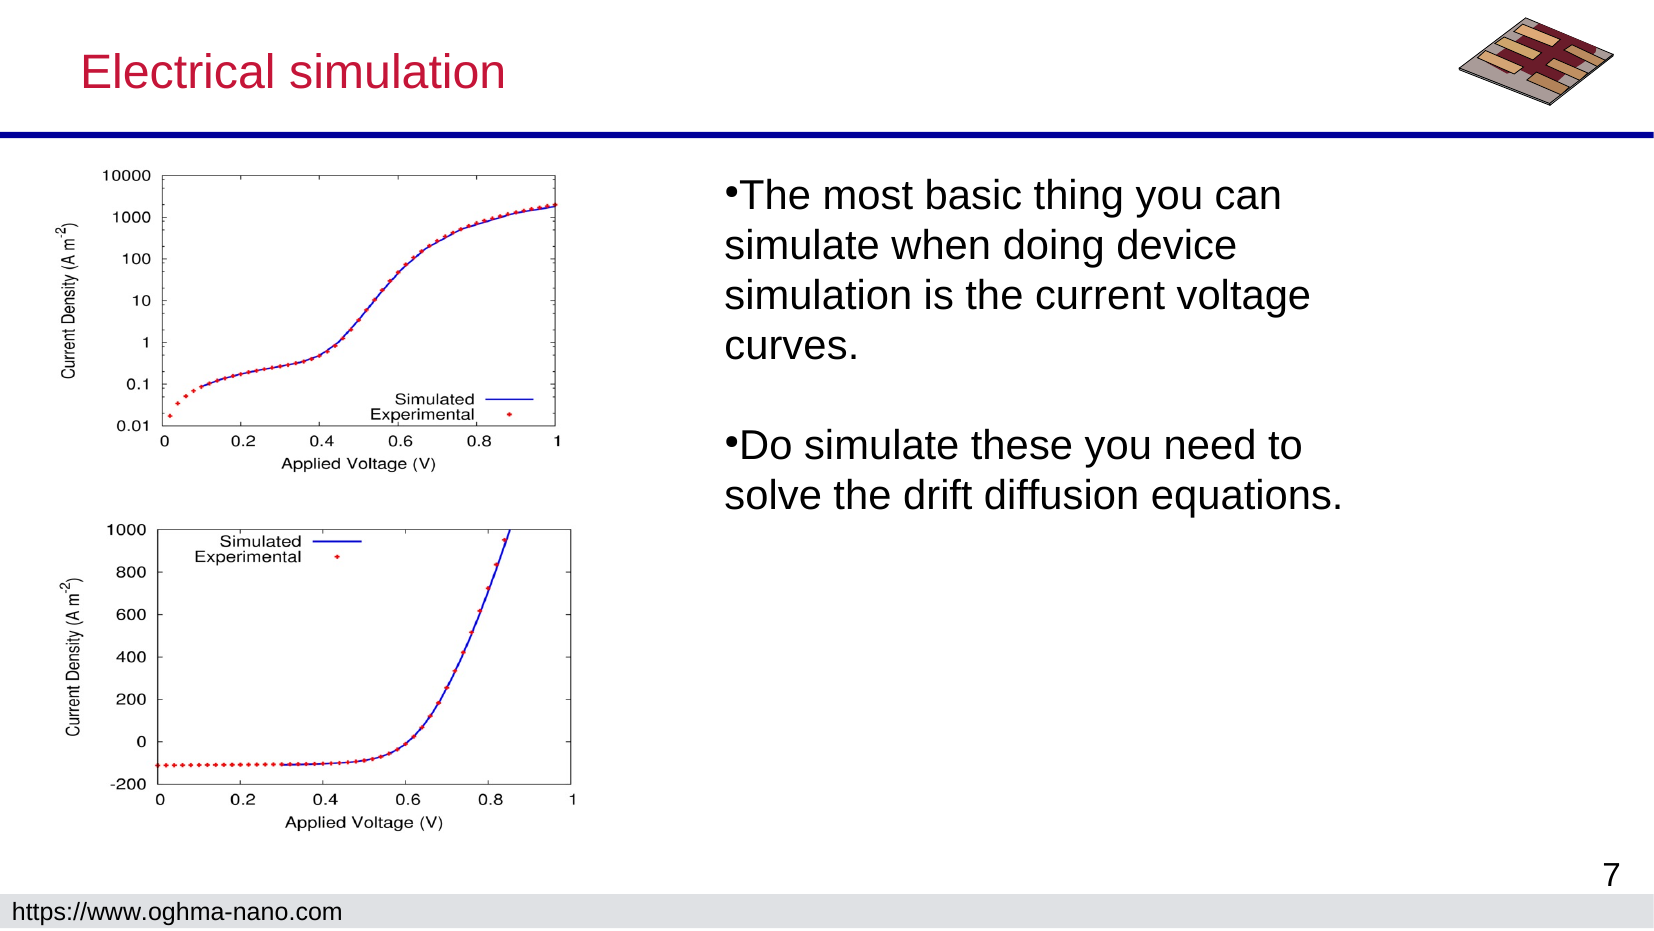

# Electrical simulation
The most basic thing you can simulate when doing device simulation is the current voltage curves.
Do simulate these you need to solve the drift diffusion equations.